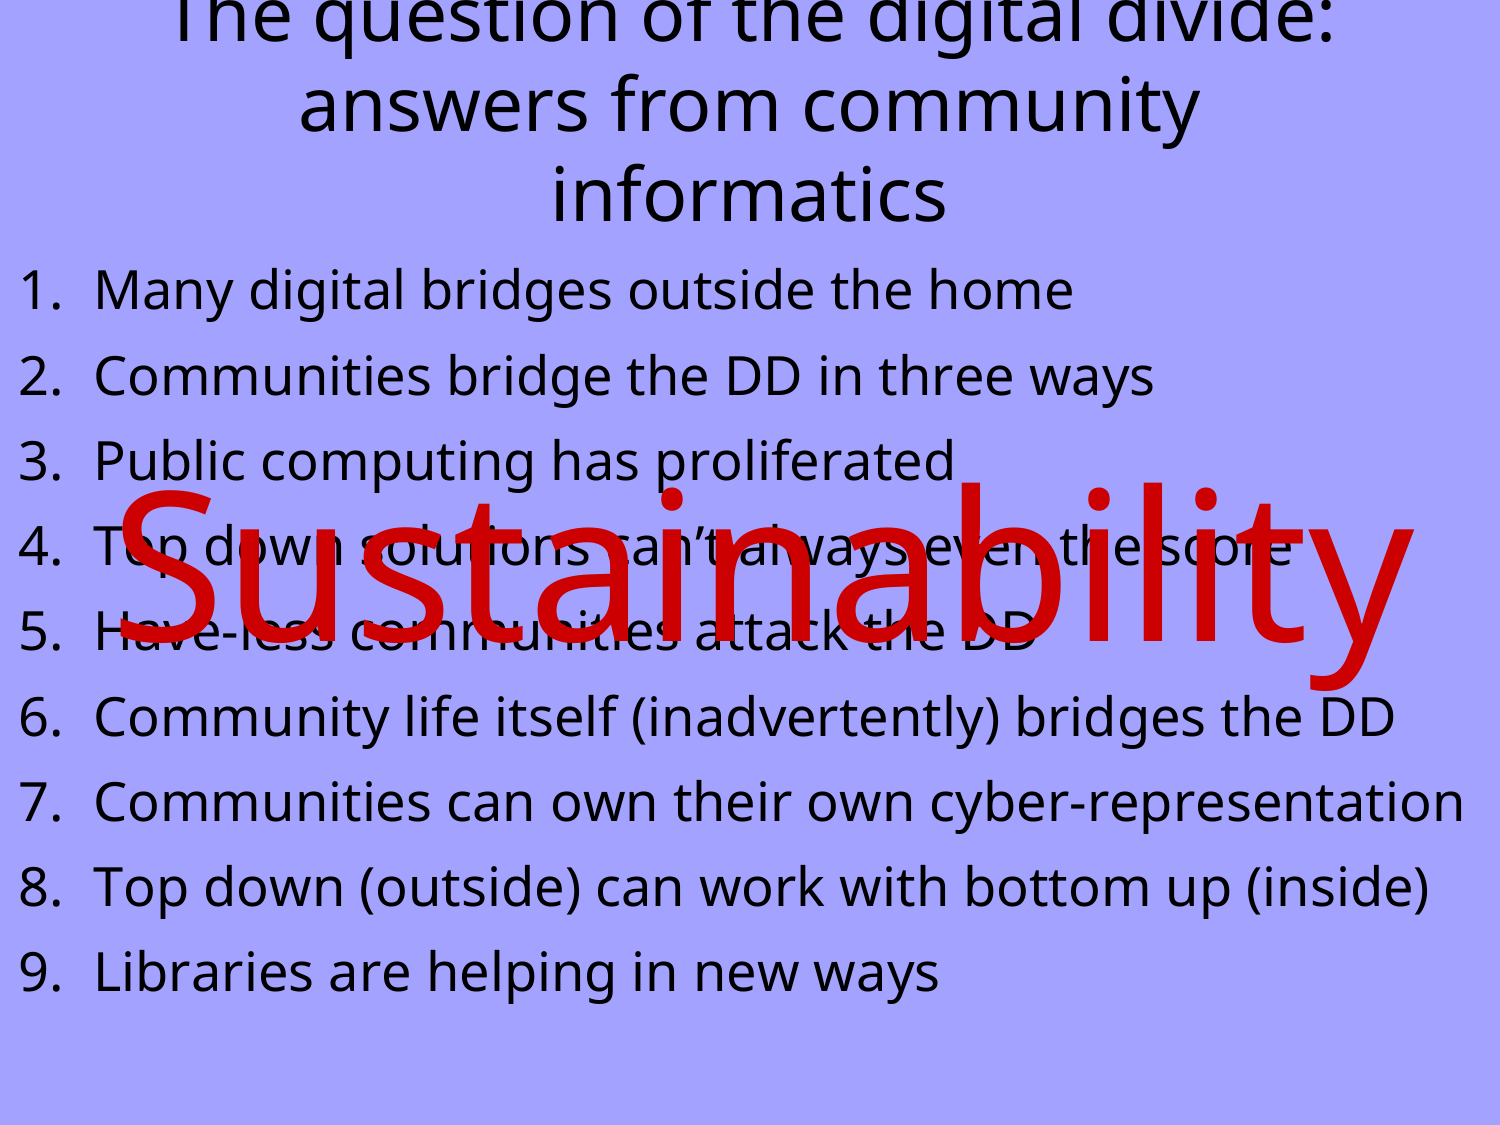

The question of the digital divide: answers from community informatics
Many digital bridges outside the home
Communities bridge the DD in three ways
Public computing has proliferated
Top down solutions can’t always even the score
Have-less communities attack the DD
Community life itself (inadvertently) bridges the DD
Communities can own their own cyber-representation
Top down (outside) can work with bottom up (inside)
Libraries are helping in new ways
Sustainability